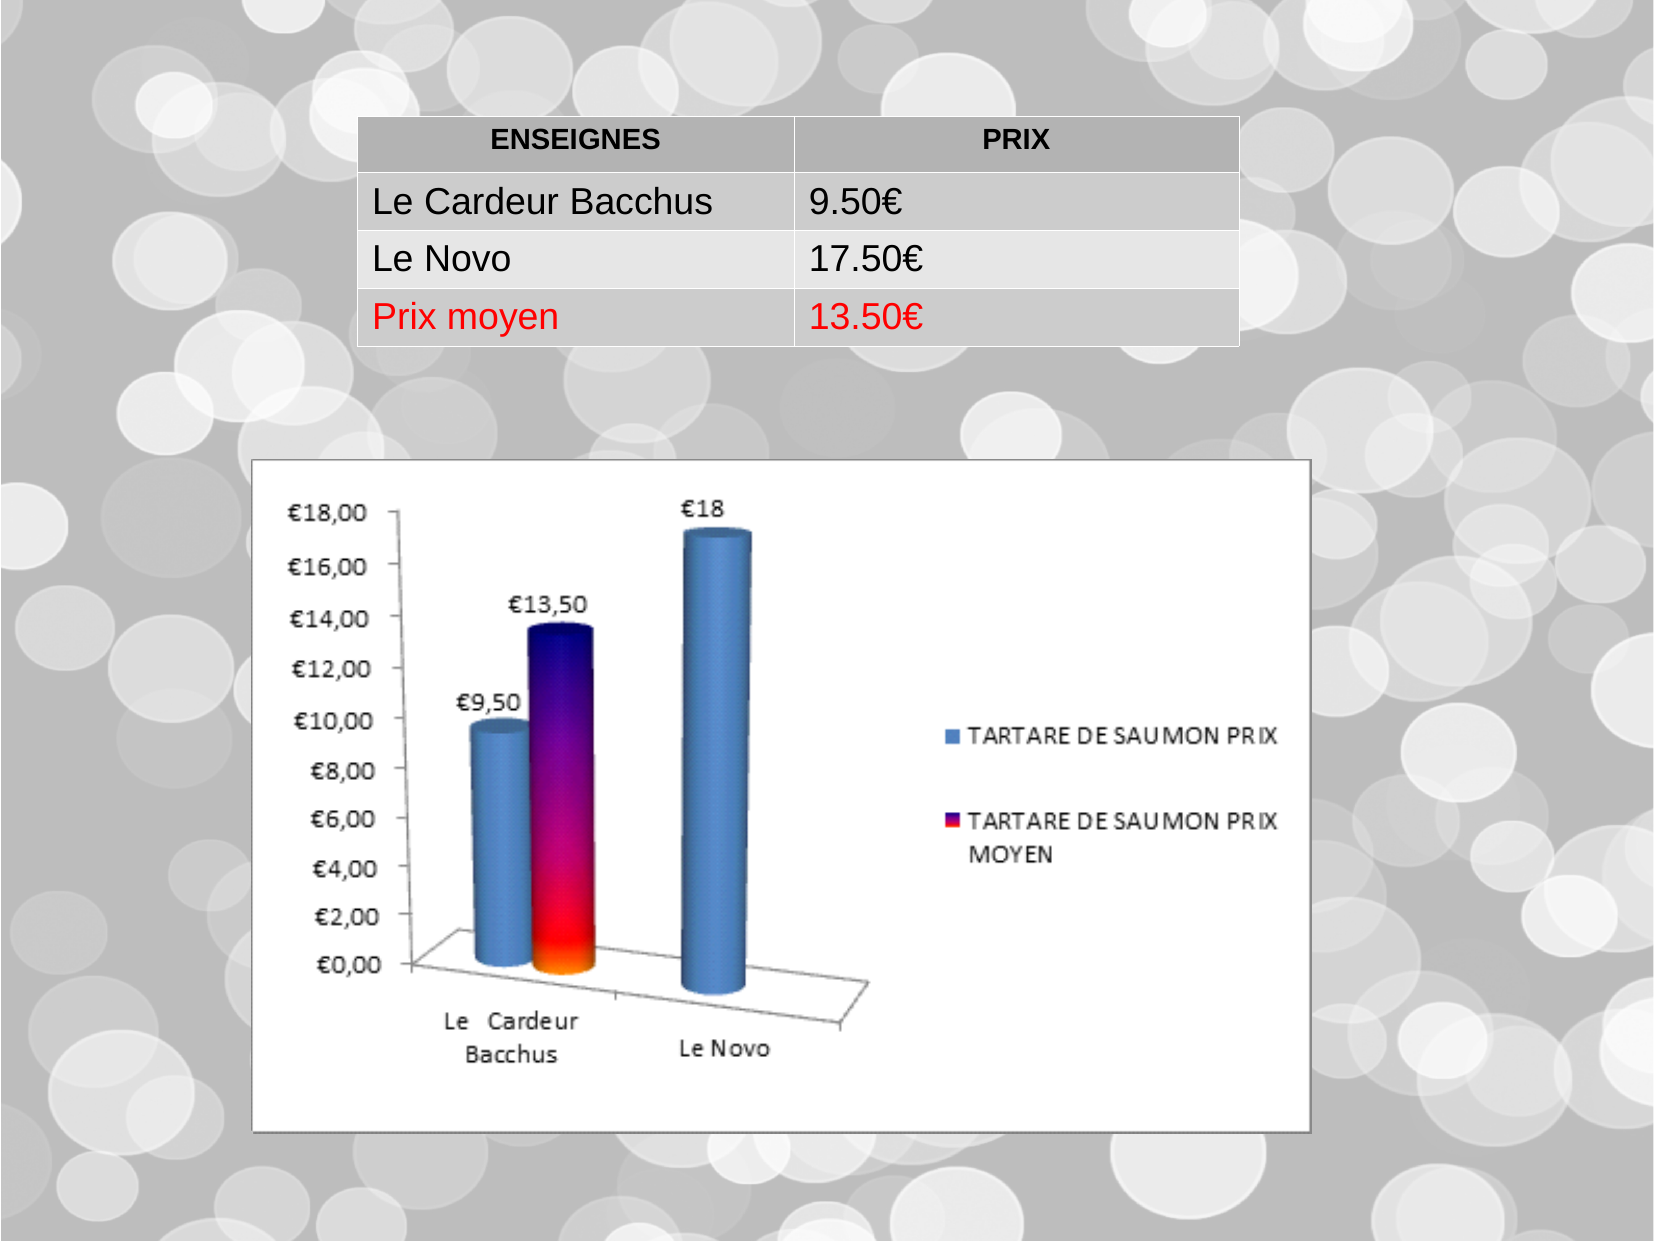

| ENSEIGNES | PRIX |
| --- | --- |
| Le Cardeur Bacchus | 9.50€ |
| Le Novo | 17.50€ |
| Prix moyen | 13.50€ |